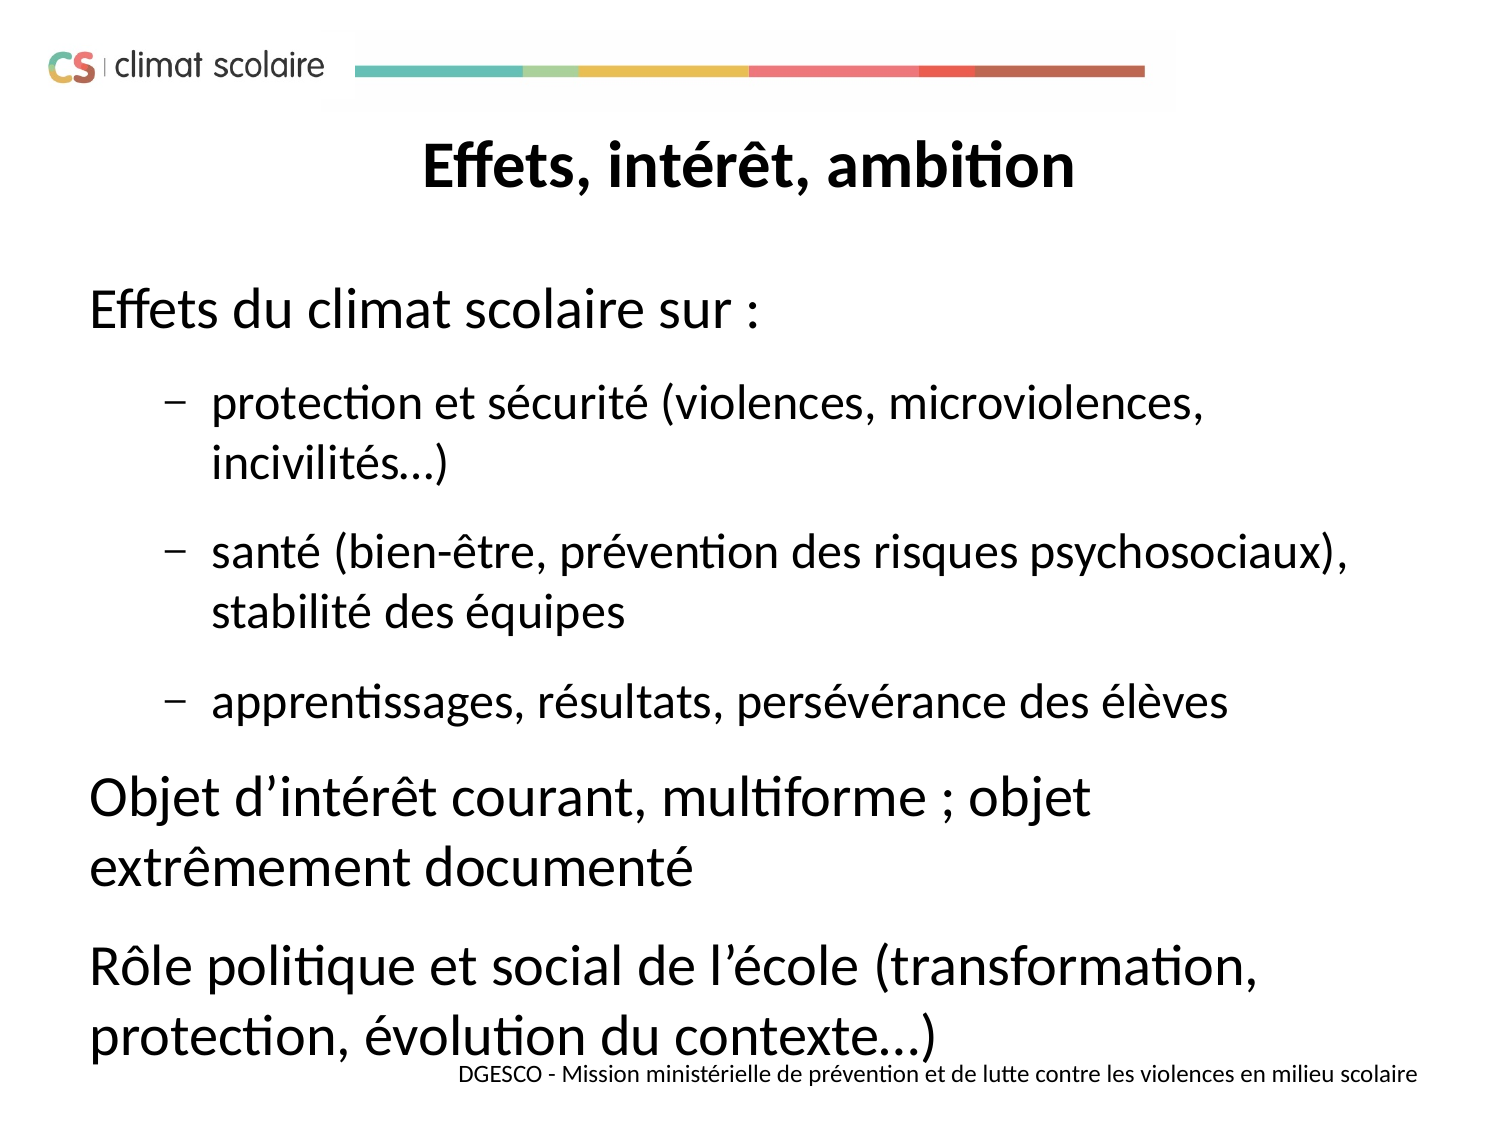

# Effets, intérêt, ambition
Effets du climat scolaire sur :
protection et sécurité (violences, microviolences, incivilités…)
santé (bien-être, prévention des risques psychosociaux), stabilité des équipes
apprentissages, résultats, persévérance des élèves
Objet d’intérêt courant, multiforme ; objet extrêmement documenté
Rôle politique et social de l’école (transformation, protection, évolution du contexte…)